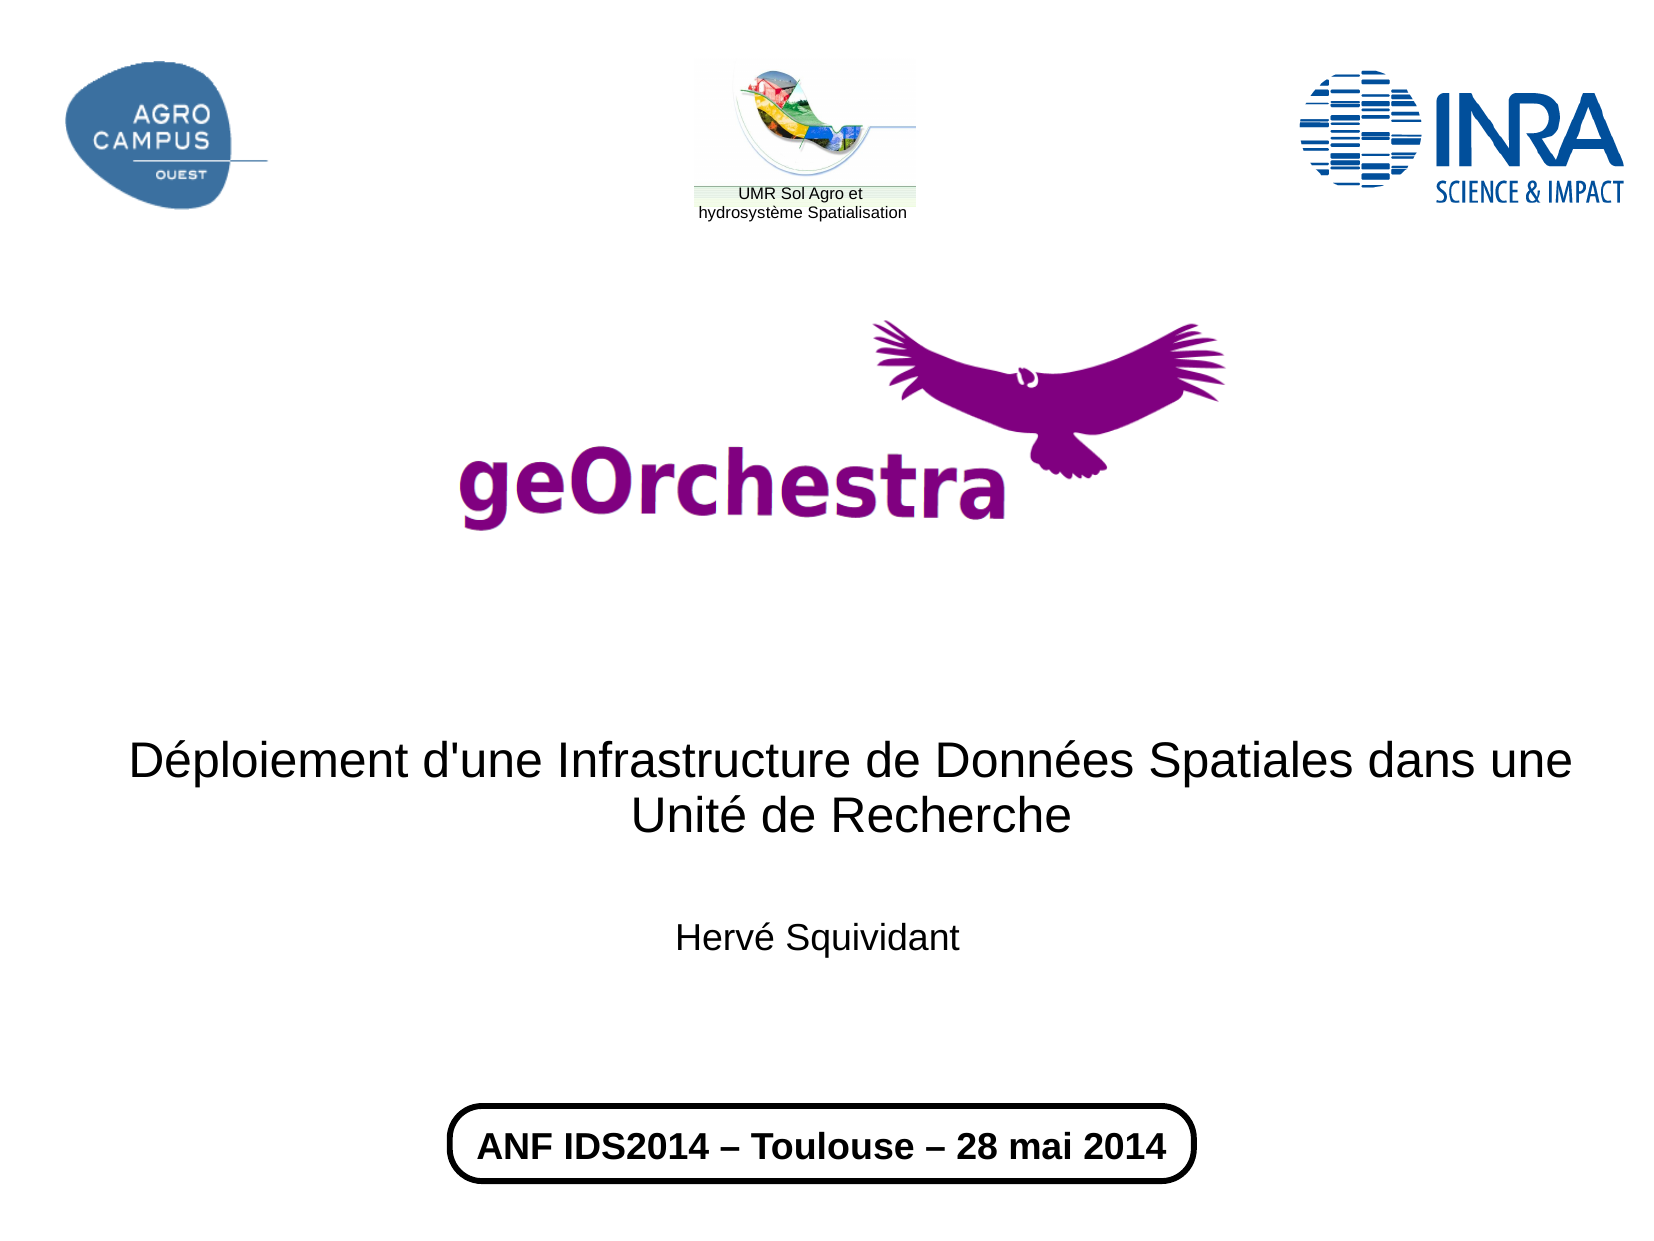

UMR Sol Agro et
 hydrosystème Spatialisation
# Déploiement d'une Infrastructure de Données Spatiales dans une Unité de Recherche
UMR Sol Agro et
 hydrosystème Spatialisation
Hervé Squividant
ANF IDS2014 – Toulouse – 28 mai 2014